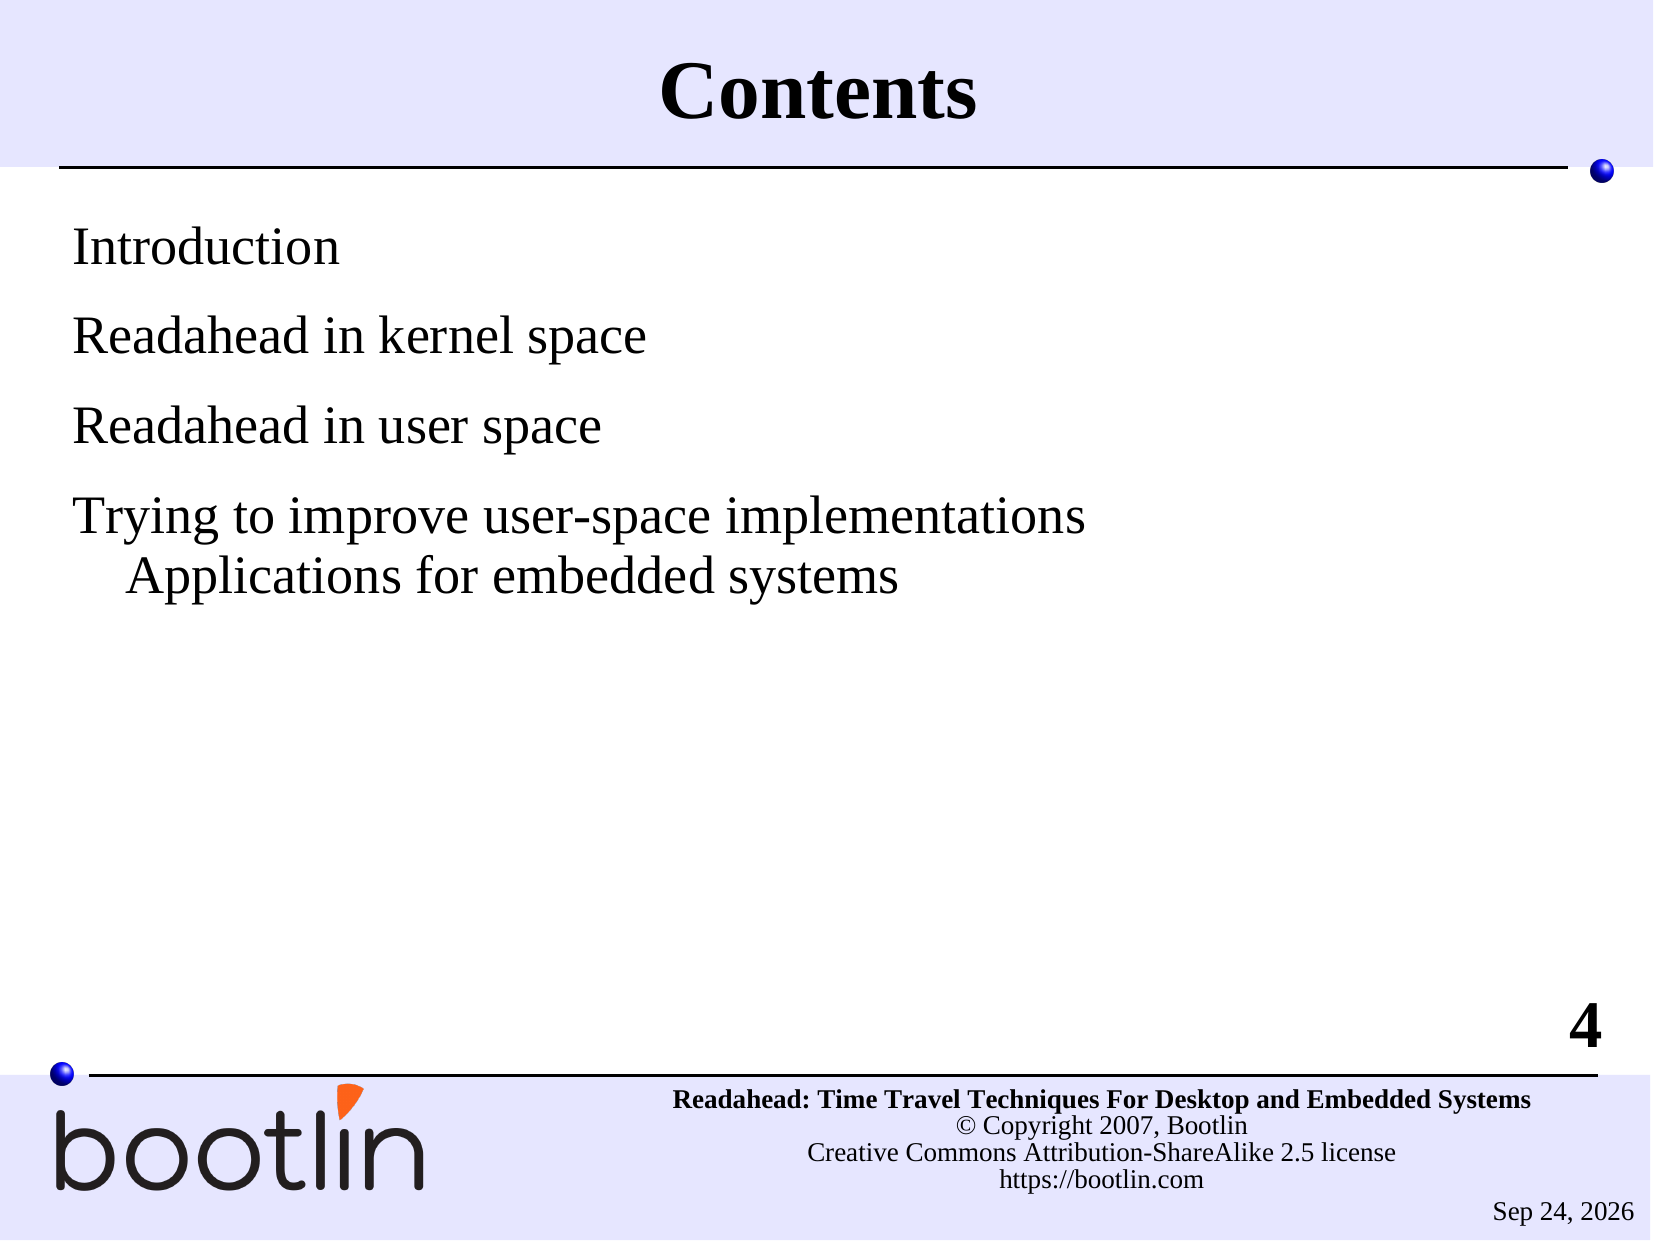

# Contents
Introduction
Readahead in kernel space
Readahead in user space
Trying to improve user-space implementations
Applications for embedded systems